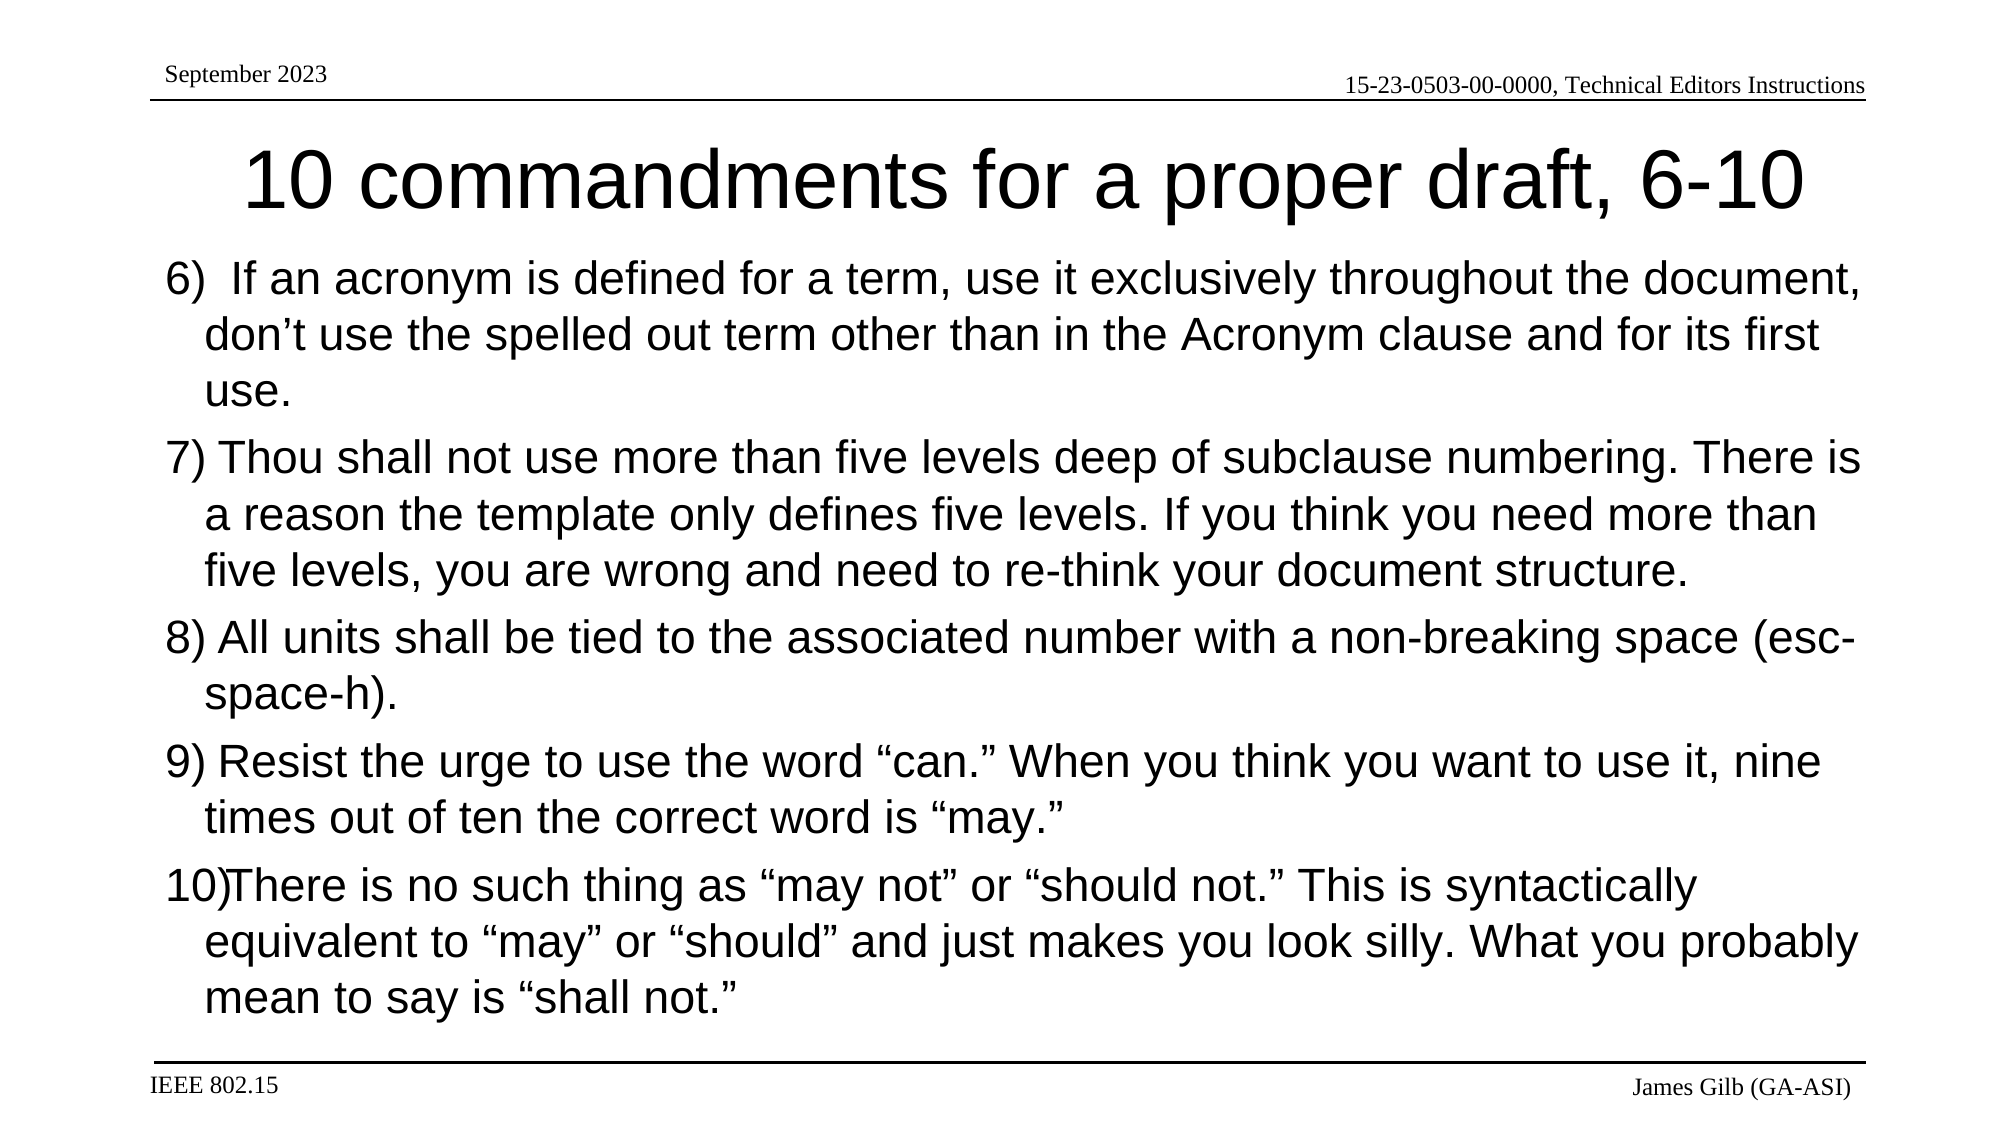

# 10 commandments for a proper draft, 6-10
 If an acronym is defined for a term, use it exclusively throughout the document, don’t use the spelled out term other than in the Acronym clause and for its first use.
 Thou shall not use more than five levels deep of subclause numbering. There is a reason the template only defines five levels. If you think you need more than five levels, you are wrong and need to re-think your document structure.
 All units shall be tied to the associated number with a non-breaking space (esc-space-h).
 Resist the urge to use the word “can.” When you think you want to use it, nine times out of ten the correct word is “may.”
 There is no such thing as “may not” or “should not.” This is syntactically equivalent to “may” or “should” and just makes you look silly. What you probably mean to say is “shall not.”